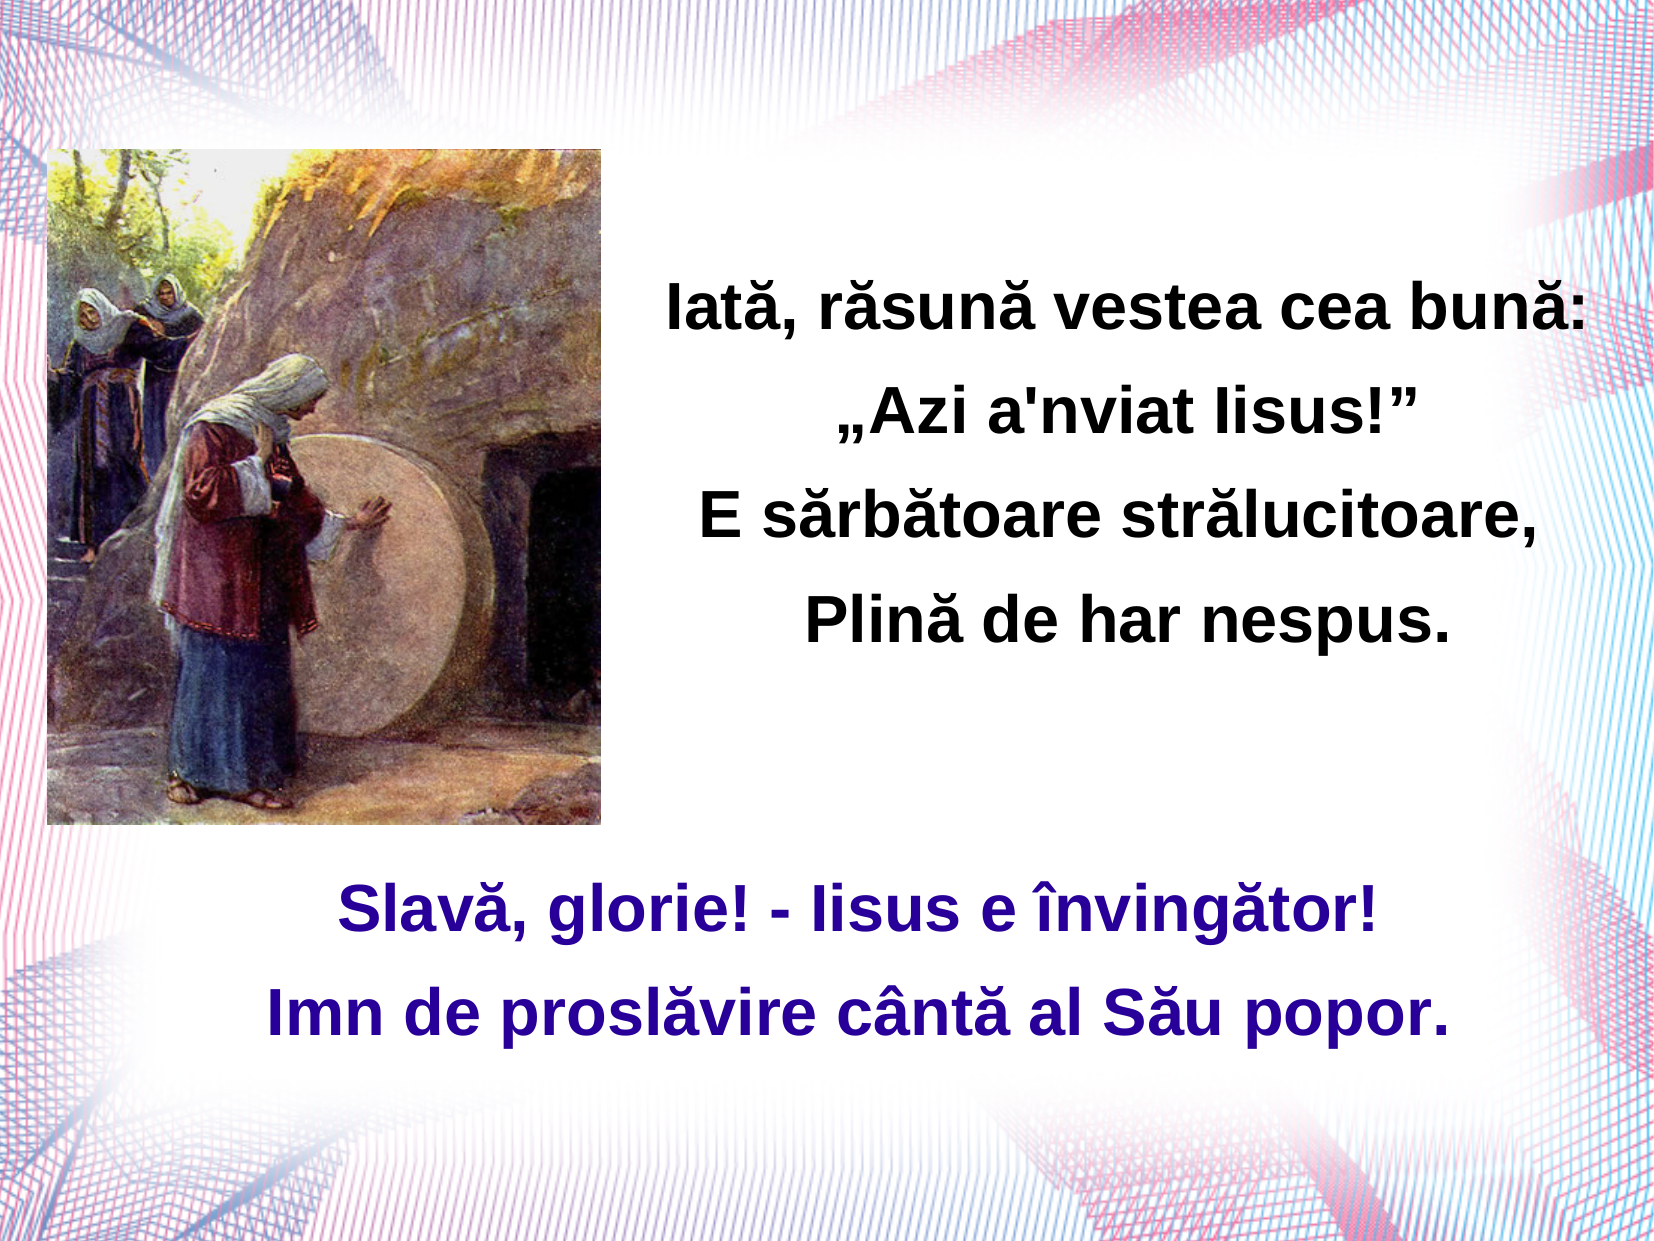

# Iată, răsună vestea cea bună:
„Azi a'nviat Iisus!”
E sărbătoare strălucitoare,
Plină de har nespus.
Slavă, glorie! - Iisus e învingător!
Imn de proslăvire cântă al Său popor.